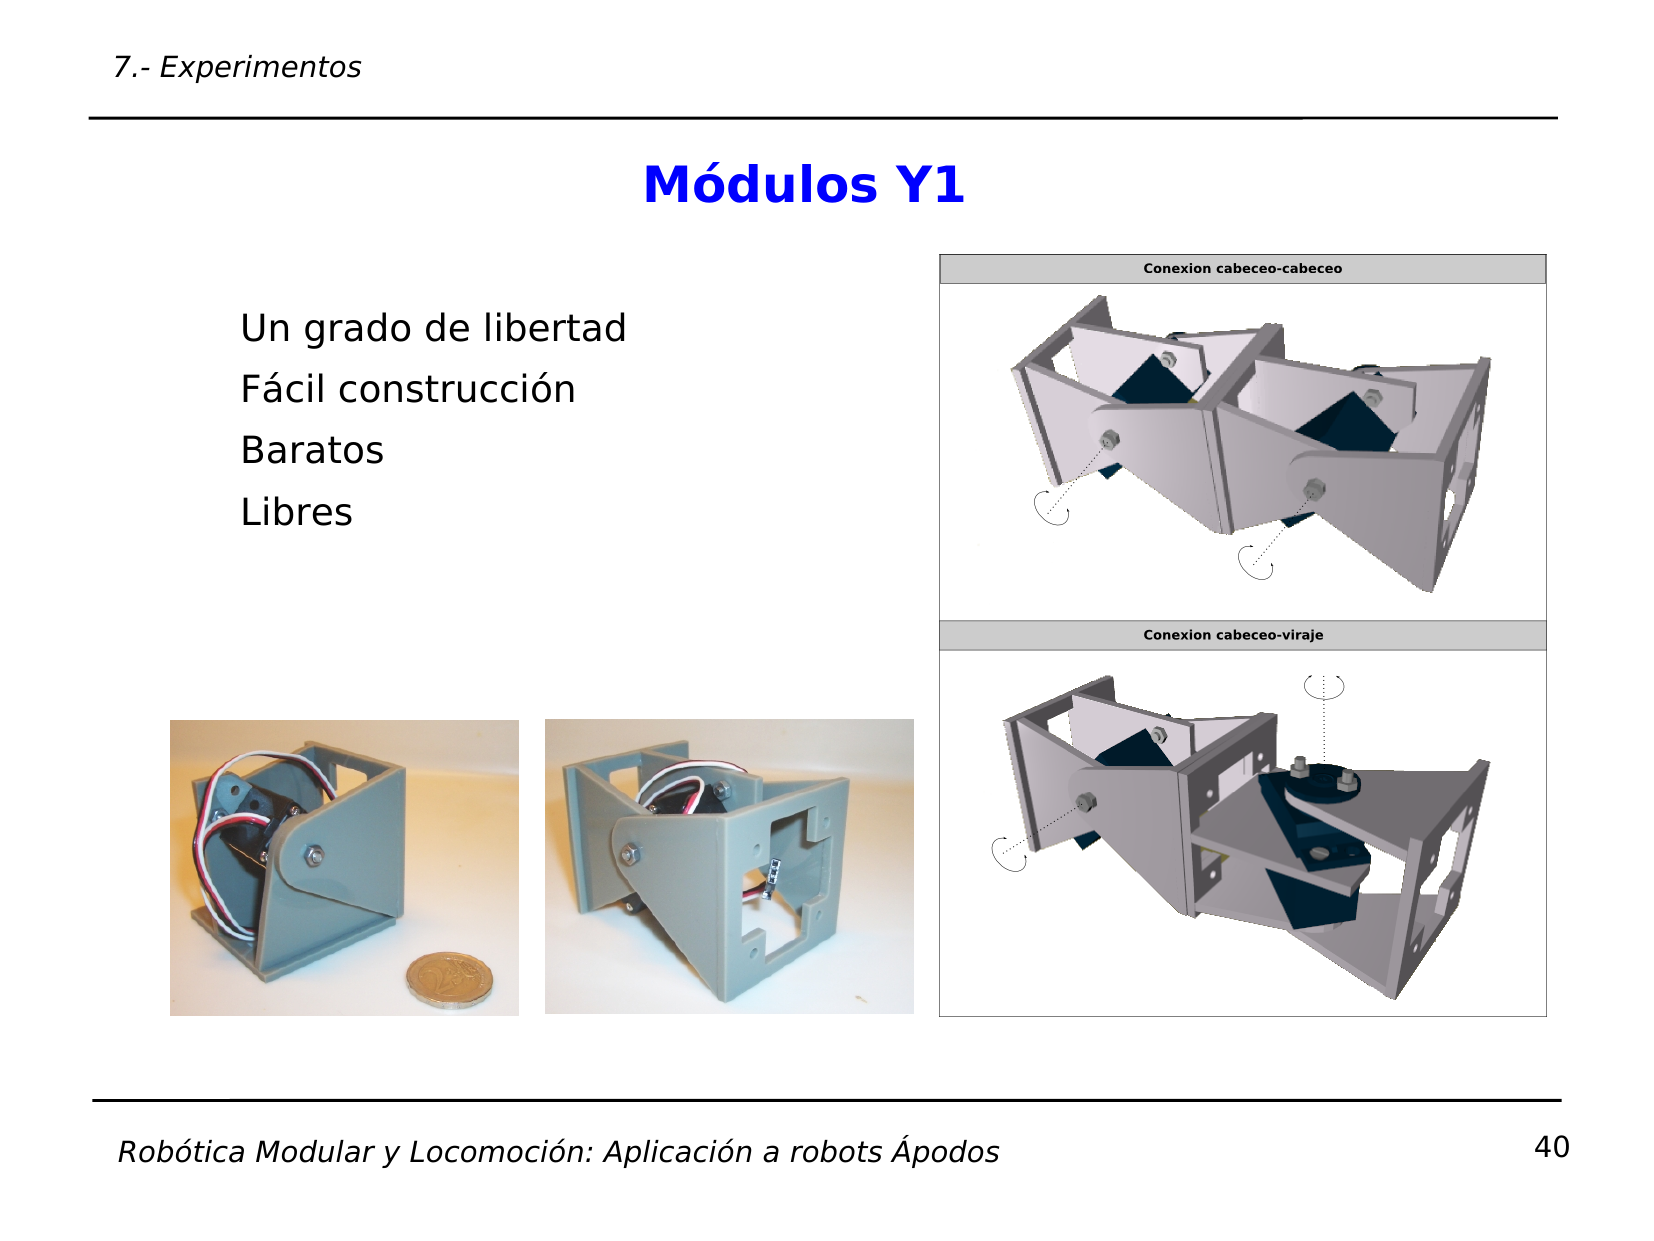

7.- Experimentos
Módulos Y1
 Un grado de libertad
 Fácil construcción
 Baratos
 Libres
Robótica Modular y Locomoción: Aplicación a robots Ápodos
40